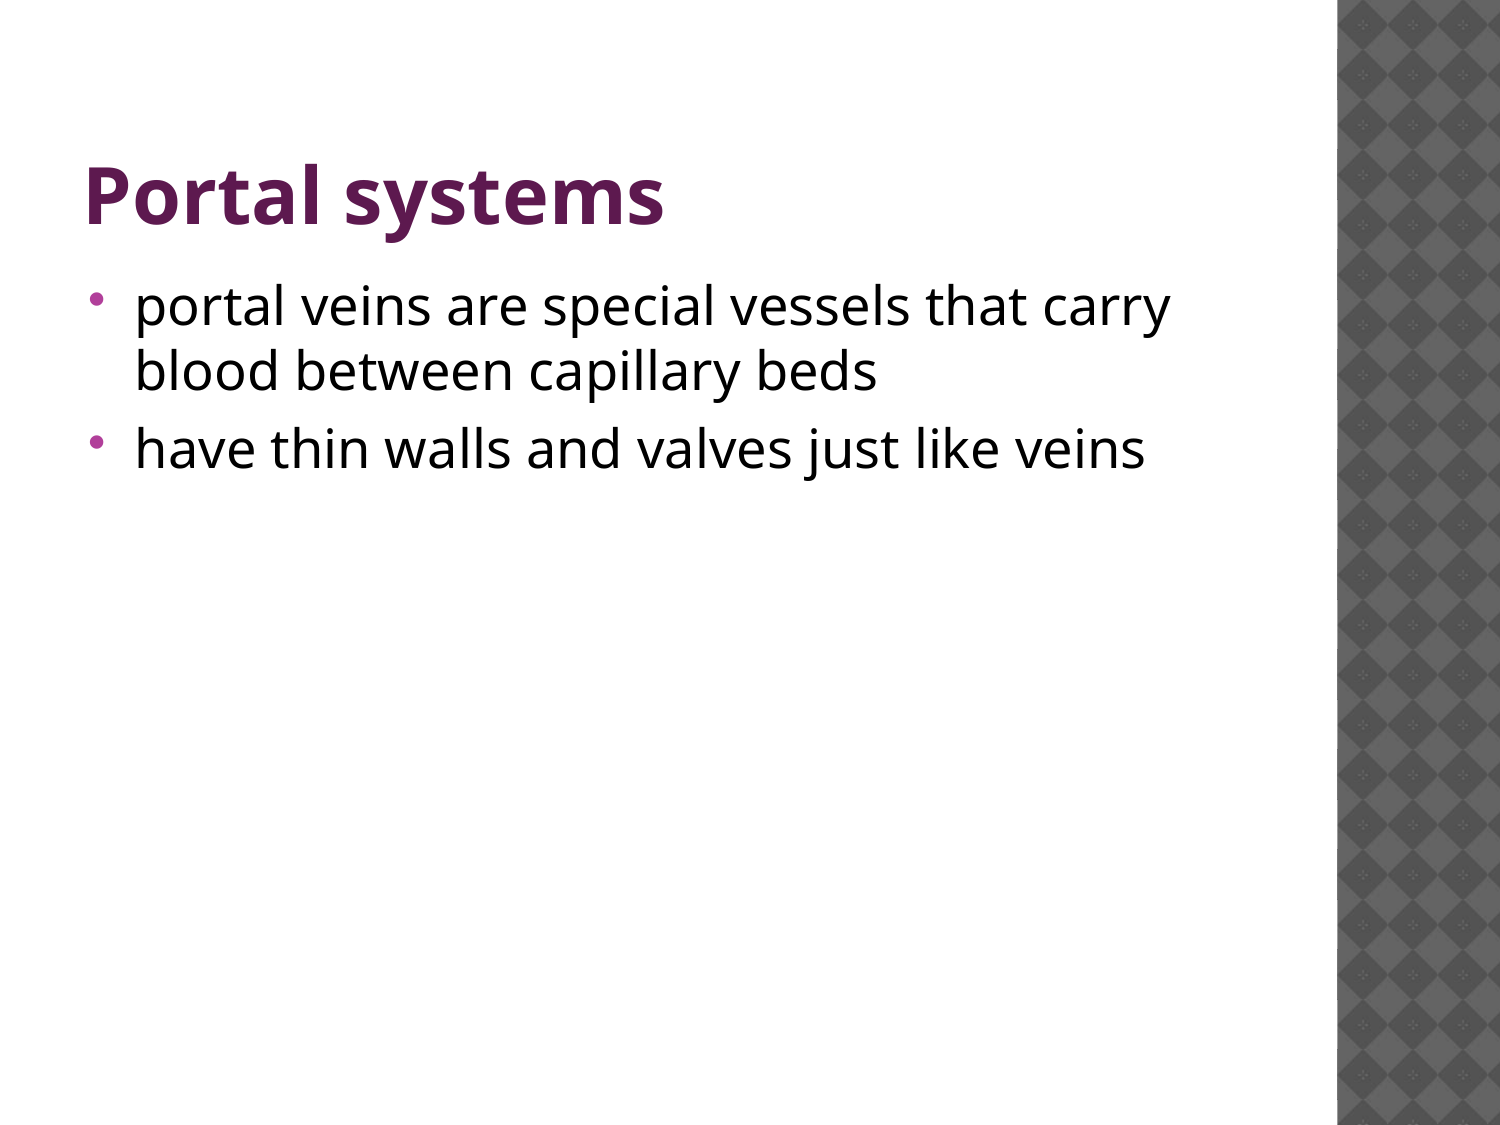

# Portal systems
portal veins are special vessels that carry blood between capillary beds
have thin walls and valves just like veins